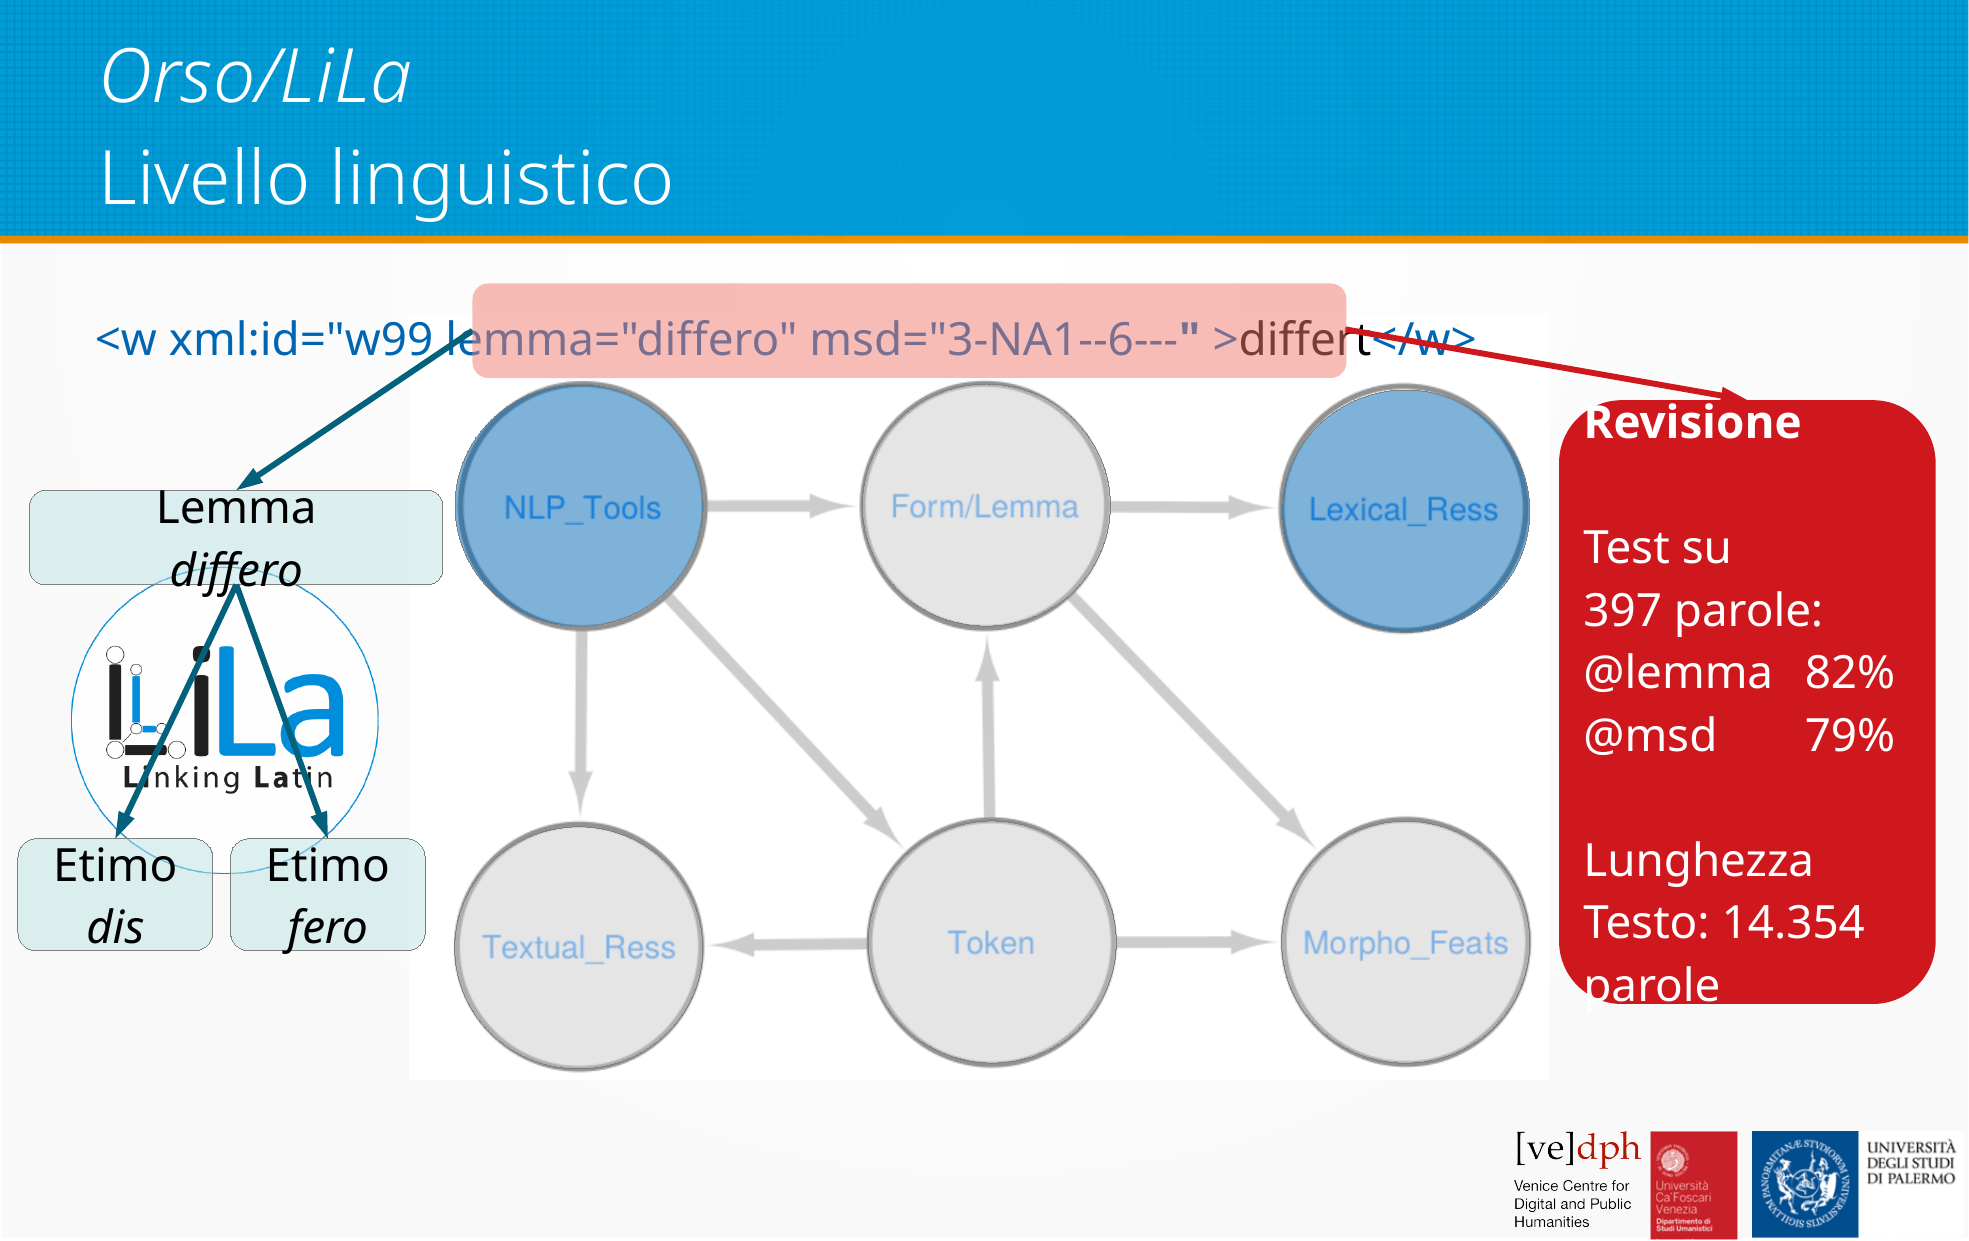

# Orso/LiLa Livello linguistico
<w xml:id="w99 lemma="differo" msd="3-NA1--6---" >differt</w>
Revisione
Test su
397 parole:
@lemma	82%
@msd		79%
Lunghezza
Testo: 14.354
parole
Lemma
differo
Etimo
dis
Etimo
fero